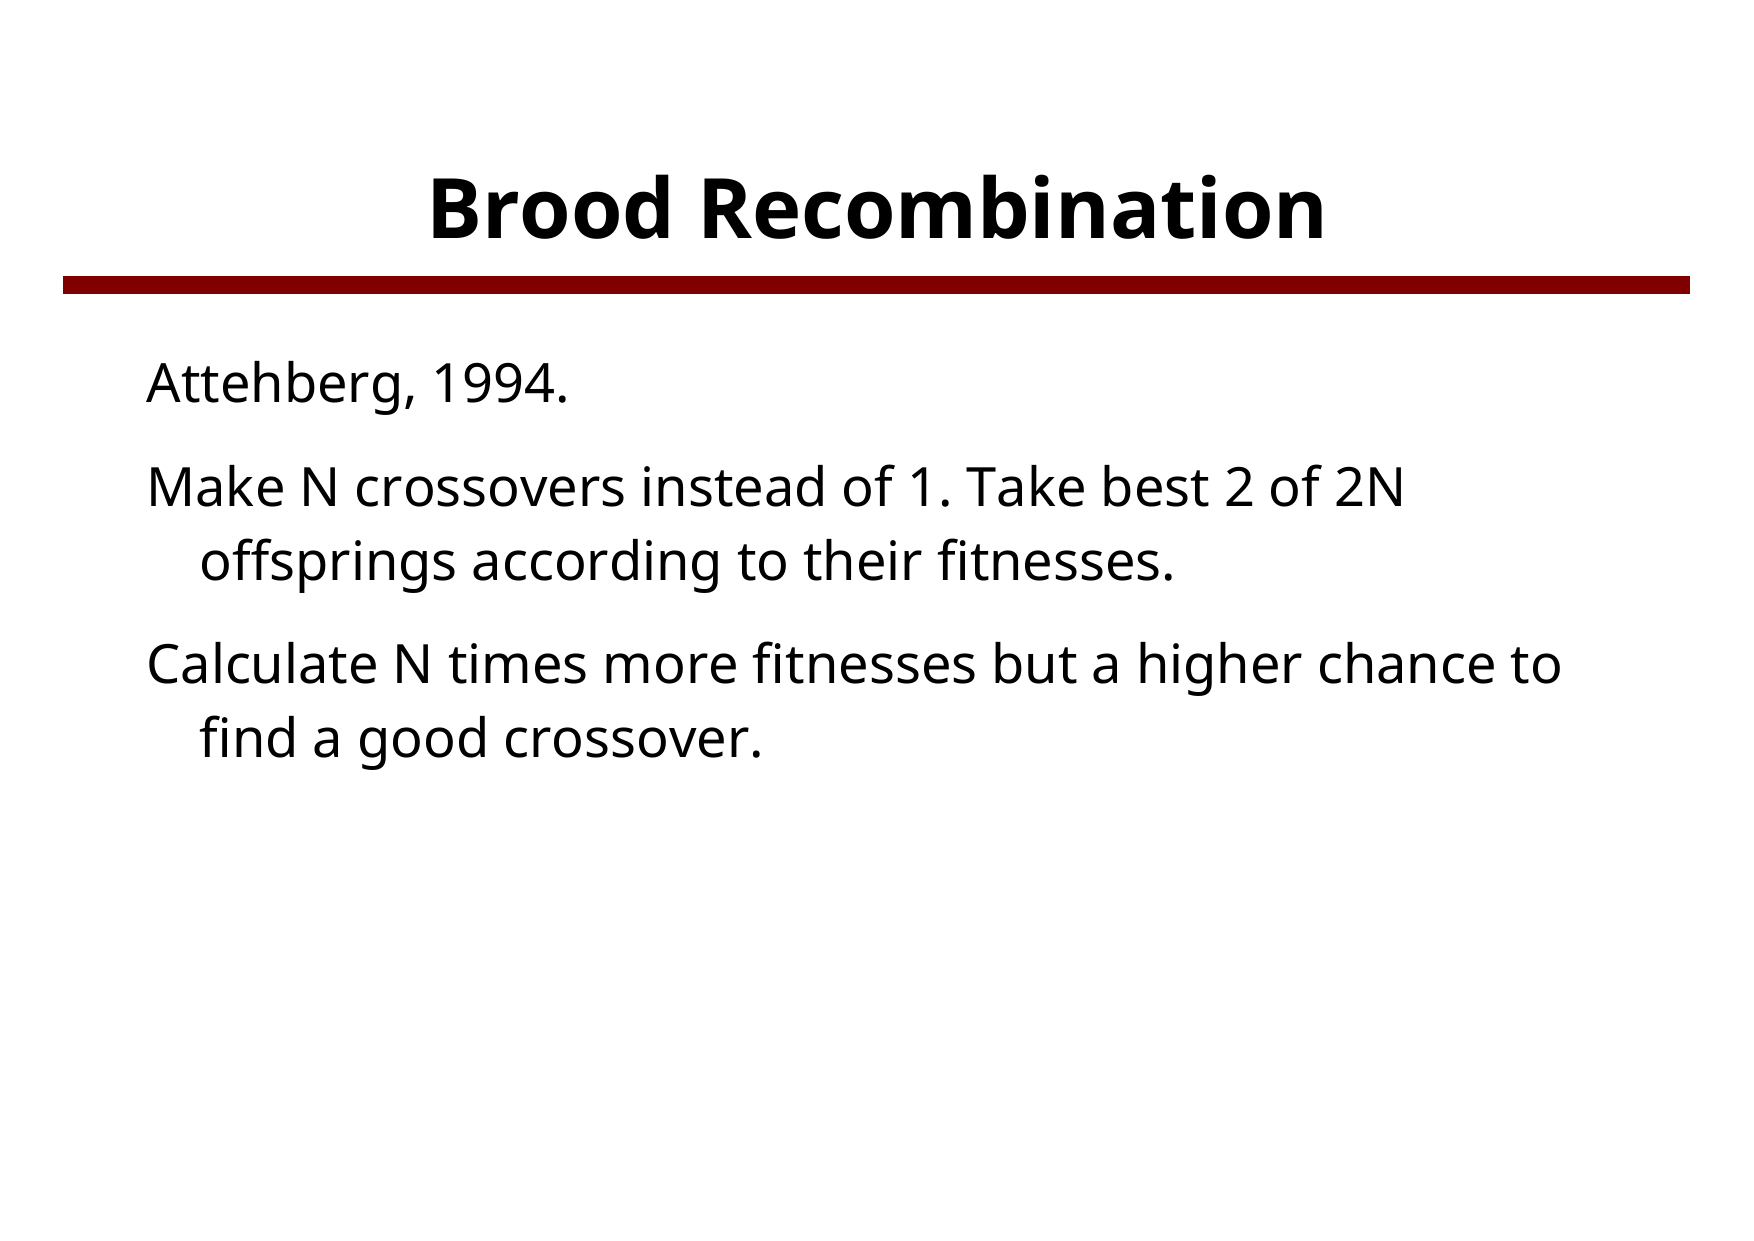

# Brood Recombination
Attehberg, 1994.
Make N crossovers instead of 1. Take best 2 of 2N offsprings according to their fitnesses.
Calculate N times more fitnesses but a higher chance to find a good crossover.